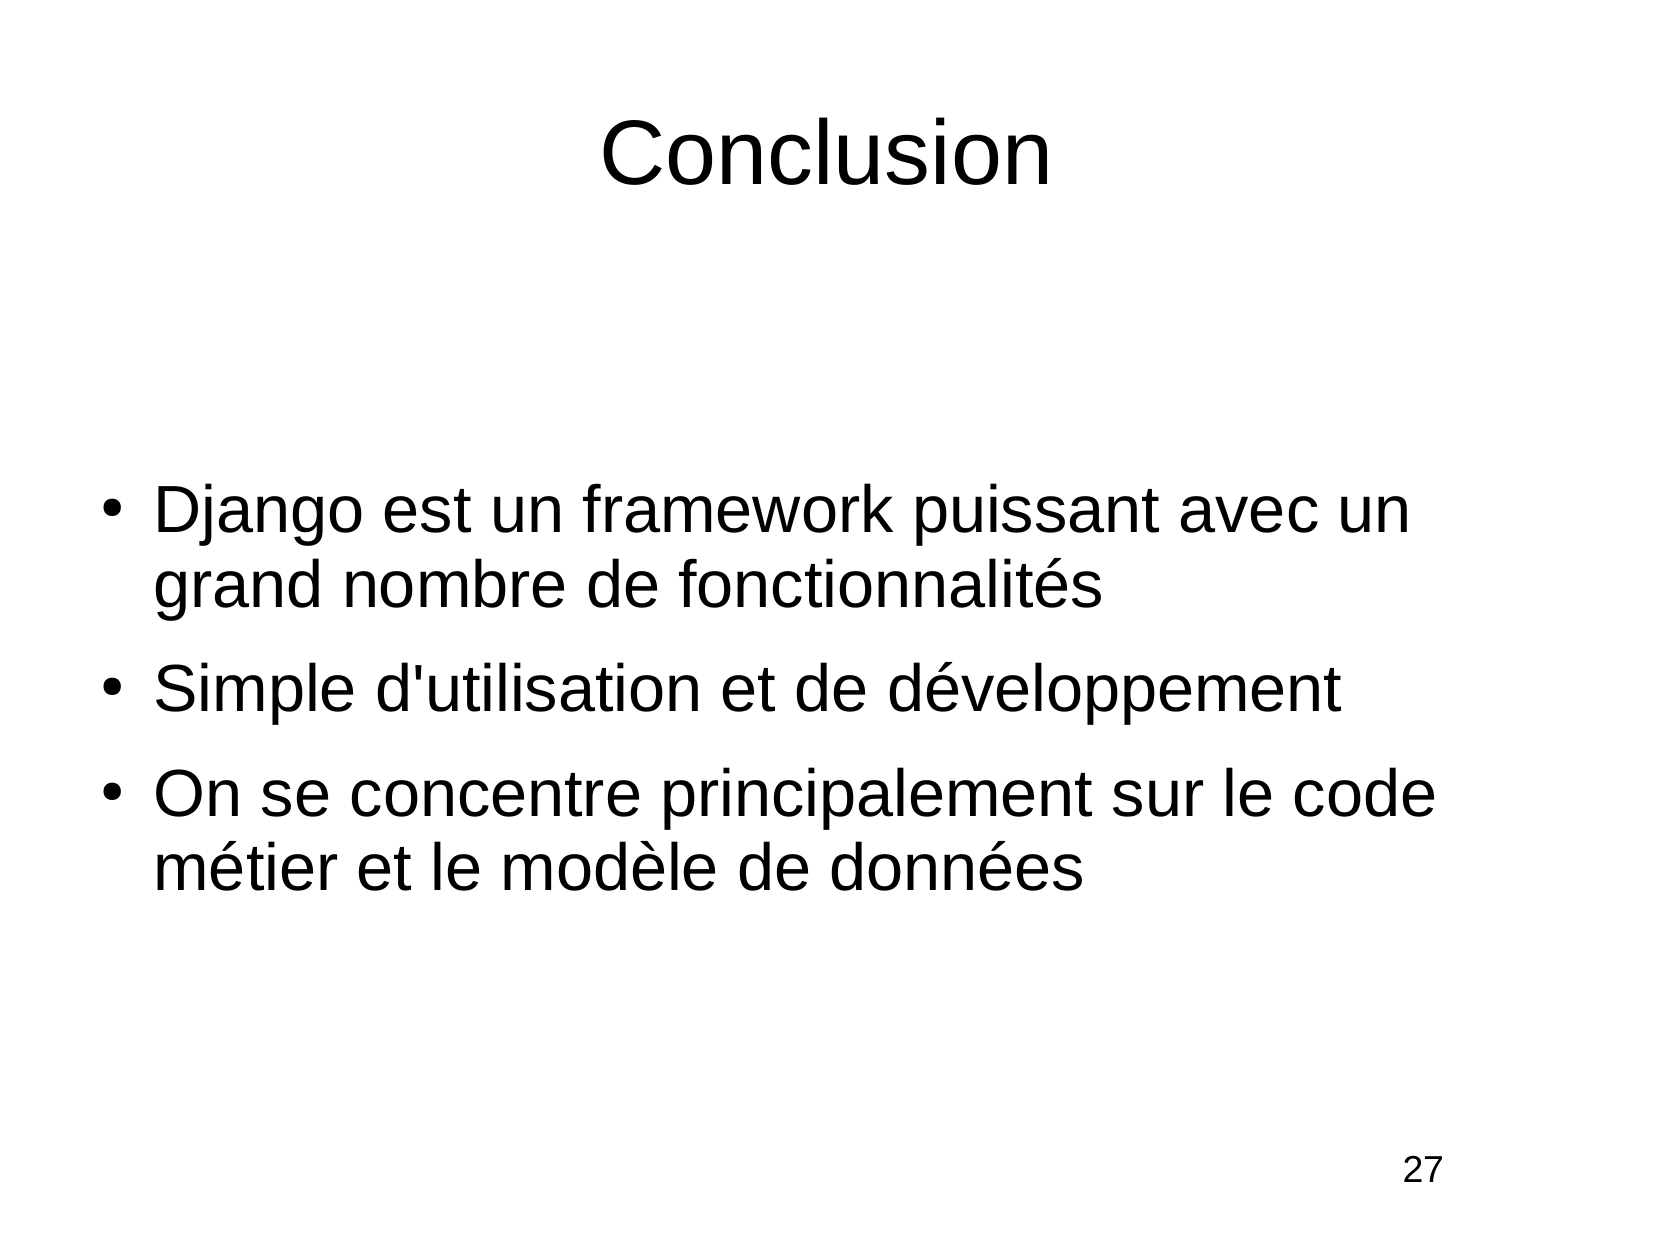

# Conclusion
Django est un framework puissant avec un grand nombre de fonctionnalités
Simple d'utilisation et de développement
On se concentre principalement sur le code métier et le modèle de données